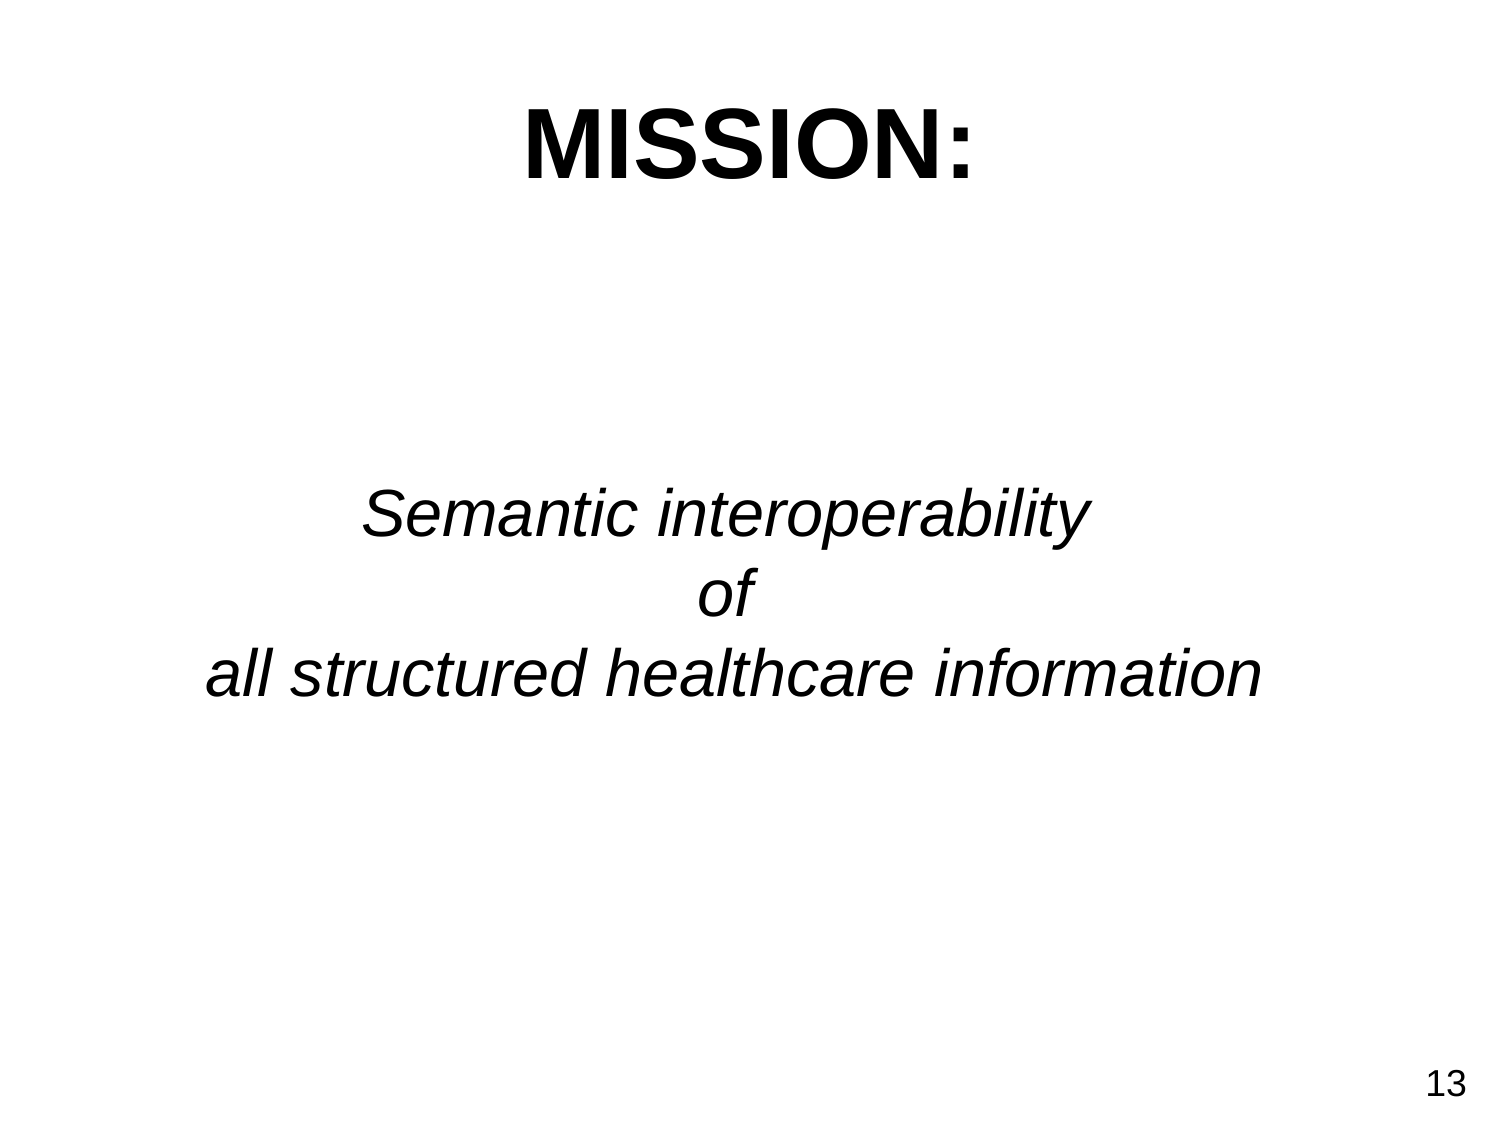

# MISSION:
Semantic interoperability
of
all structured healthcare information
13